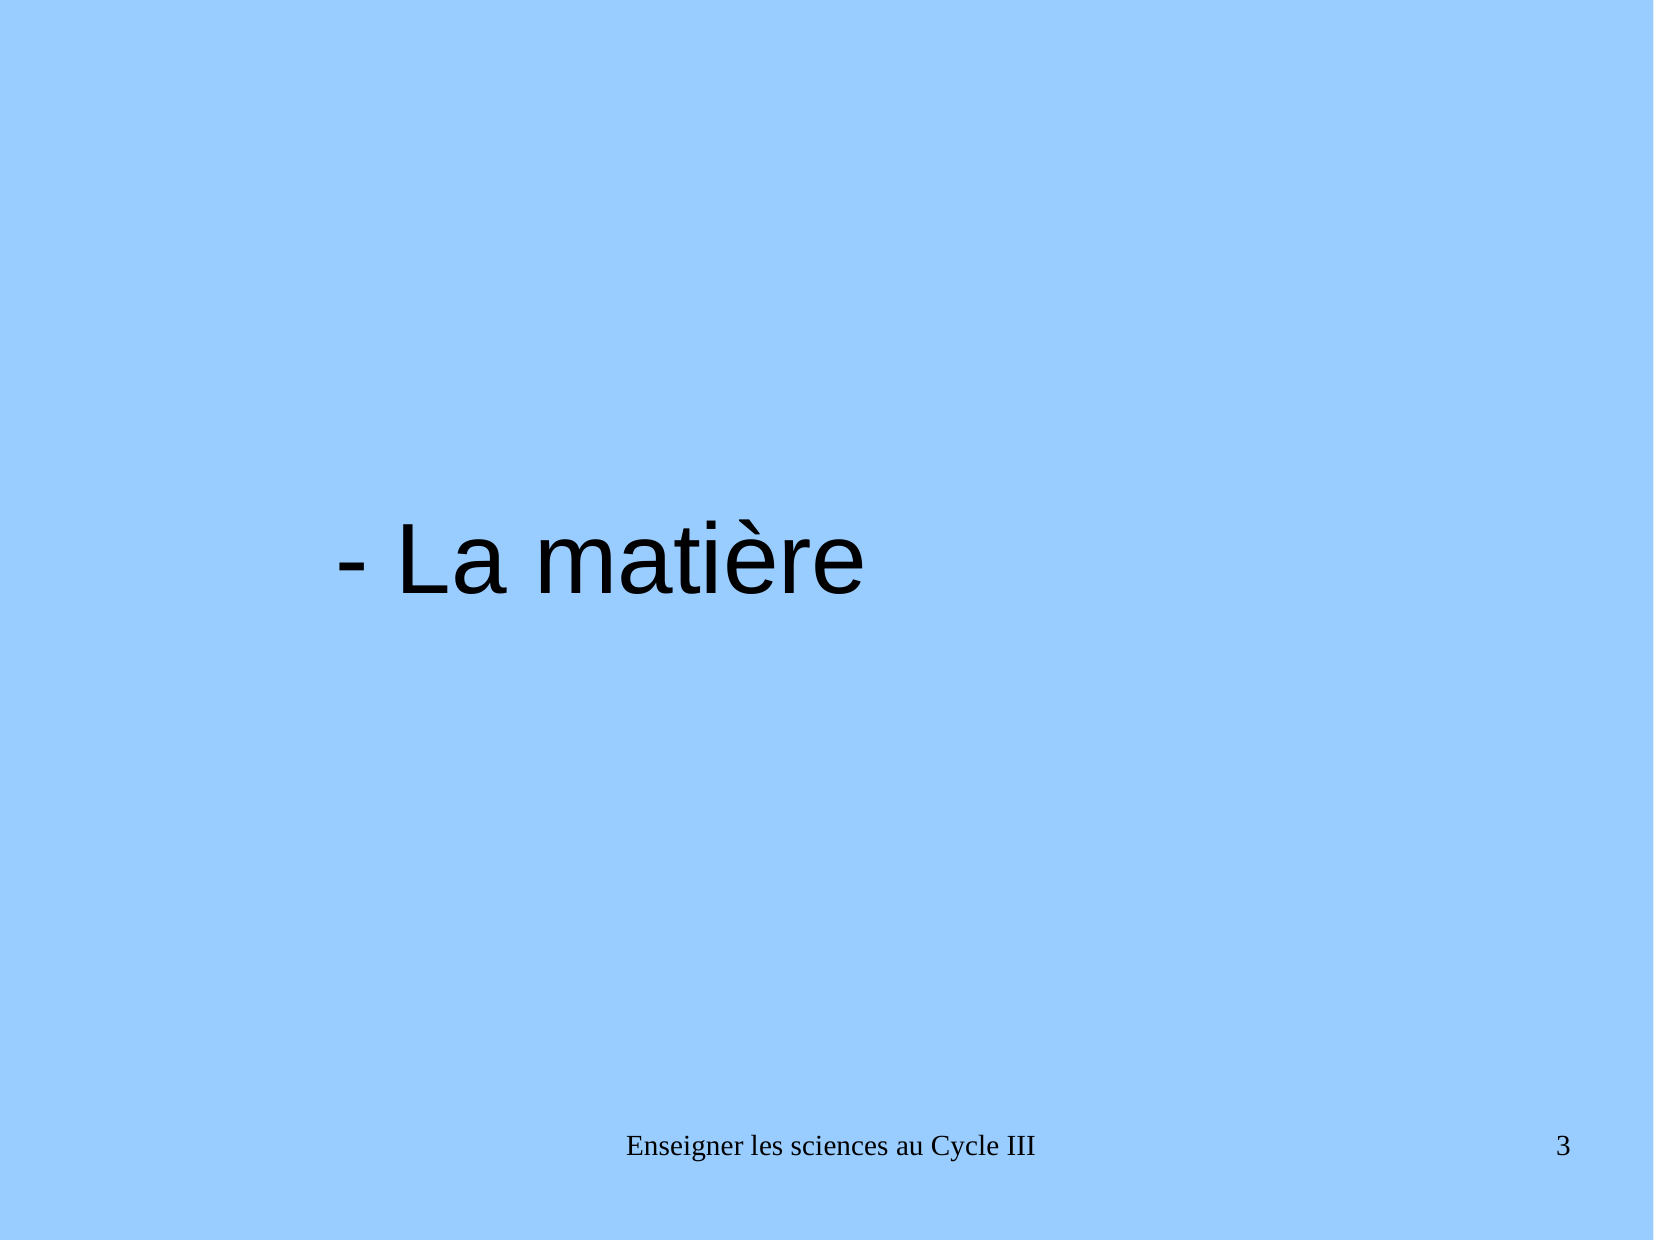

- La matière
 Enseigner les sciences au Cycle III
3